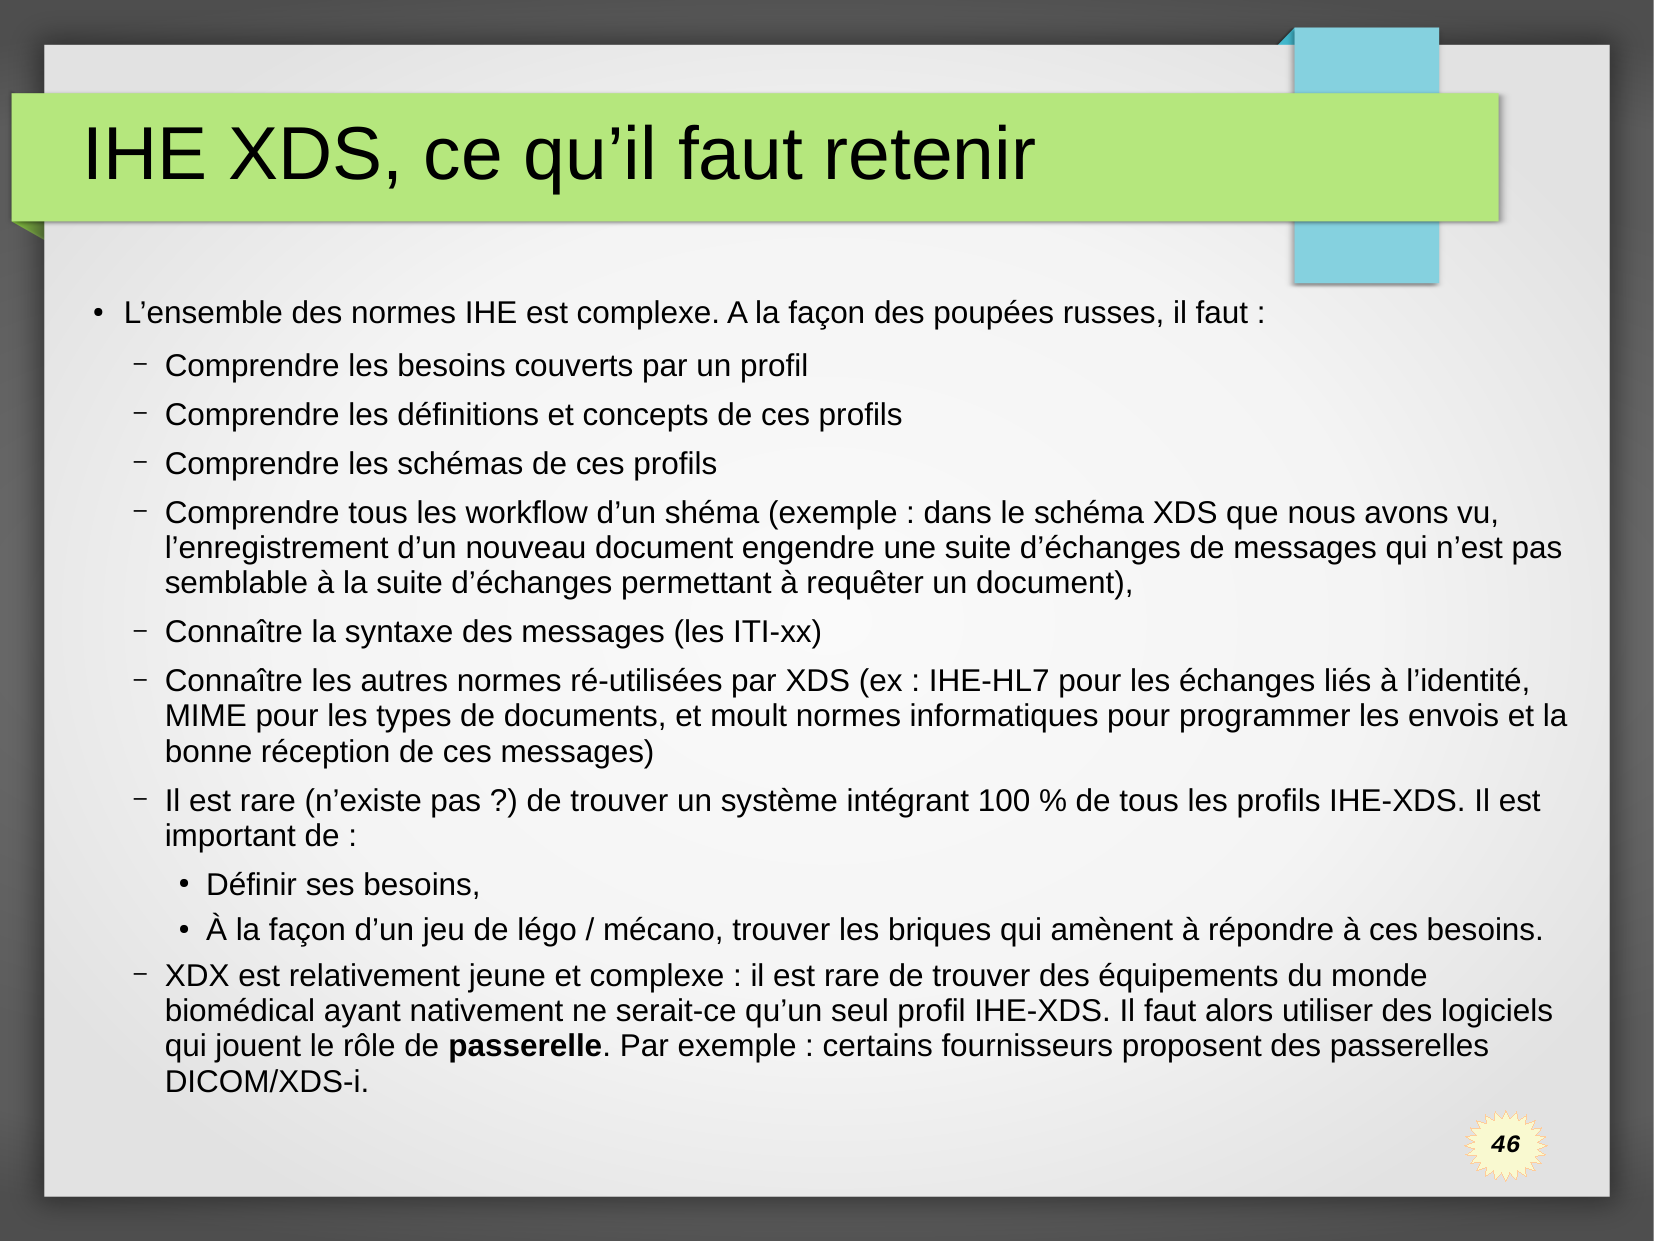

# IHE XDS, ce qu’il faut retenir
L’ensemble des normes IHE est complexe. A la façon des poupées russes, il faut :
Comprendre les besoins couverts par un profil
Comprendre les définitions et concepts de ces profils
Comprendre les schémas de ces profils
Comprendre tous les workflow d’un shéma (exemple : dans le schéma XDS que nous avons vu, l’enregistrement d’un nouveau document engendre une suite d’échanges de messages qui n’est pas semblable à la suite d’échanges permettant à requêter un document),
Connaître la syntaxe des messages (les ITI-xx)
Connaître les autres normes ré-utilisées par XDS (ex : IHE-HL7 pour les échanges liés à l’identité, MIME pour les types de documents, et moult normes informatiques pour programmer les envois et la bonne réception de ces messages)
Il est rare (n’existe pas ?) de trouver un système intégrant 100 % de tous les profils IHE-XDS. Il est important de :
Définir ses besoins,
À la façon d’un jeu de légo / mécano, trouver les briques qui amènent à répondre à ces besoins.
XDX est relativement jeune et complexe : il est rare de trouver des équipements du monde biomédical ayant nativement ne serait-ce qu’un seul profil IHE-XDS. Il faut alors utiliser des logiciels qui jouent le rôle de passerelle. Par exemple : certains fournisseurs proposent des passerelles DICOM/XDS-i.